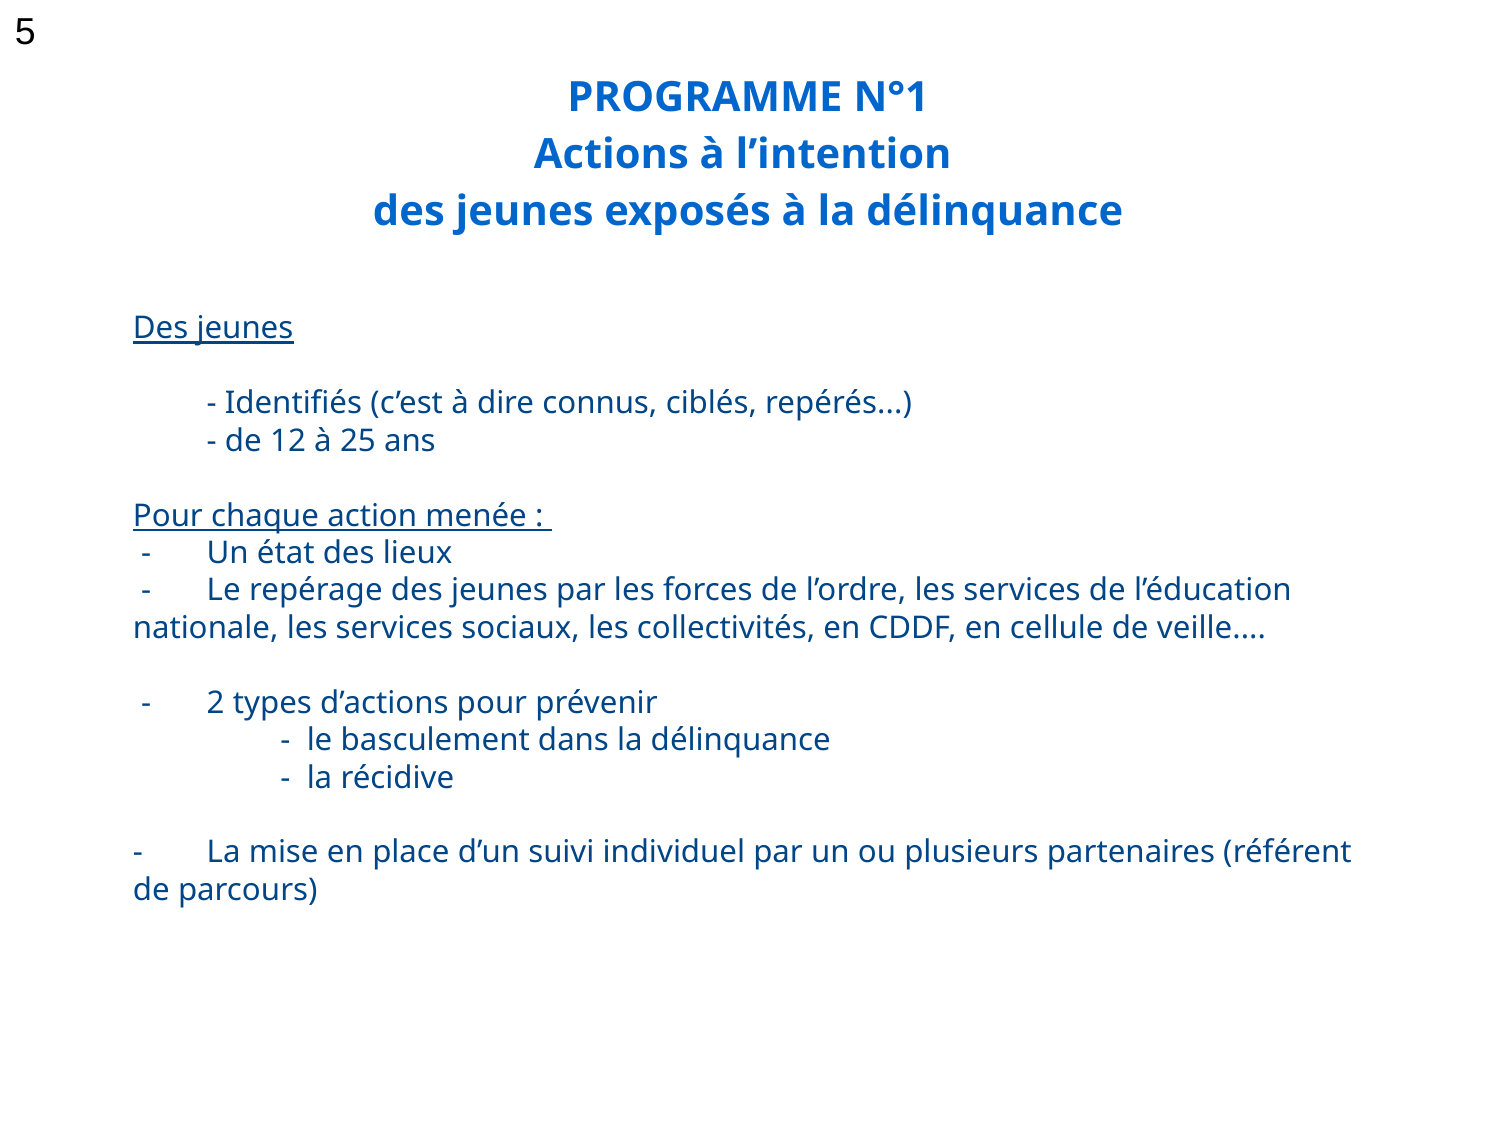

PROGRAMME N°1
Actions à l’intention
des jeunes exposés à la délinquance
Des jeunes
	- Identifiés (c’est à dire connus, ciblés, repérés...)
	- de 12 à 25 ans
Pour chaque action menée :
 -	Un état des lieux
 -	Le repérage des jeunes par les forces de l’ordre, les services de l’éducation nationale, les services sociaux, les collectivités, en CDDF, en cellule de veille....
 -	2 types d’actions pour prévenir
 		- le basculement dans la délinquance
			- la récidive
-	La mise en place d’un suivi individuel par un ou plusieurs partenaires (référent de parcours)